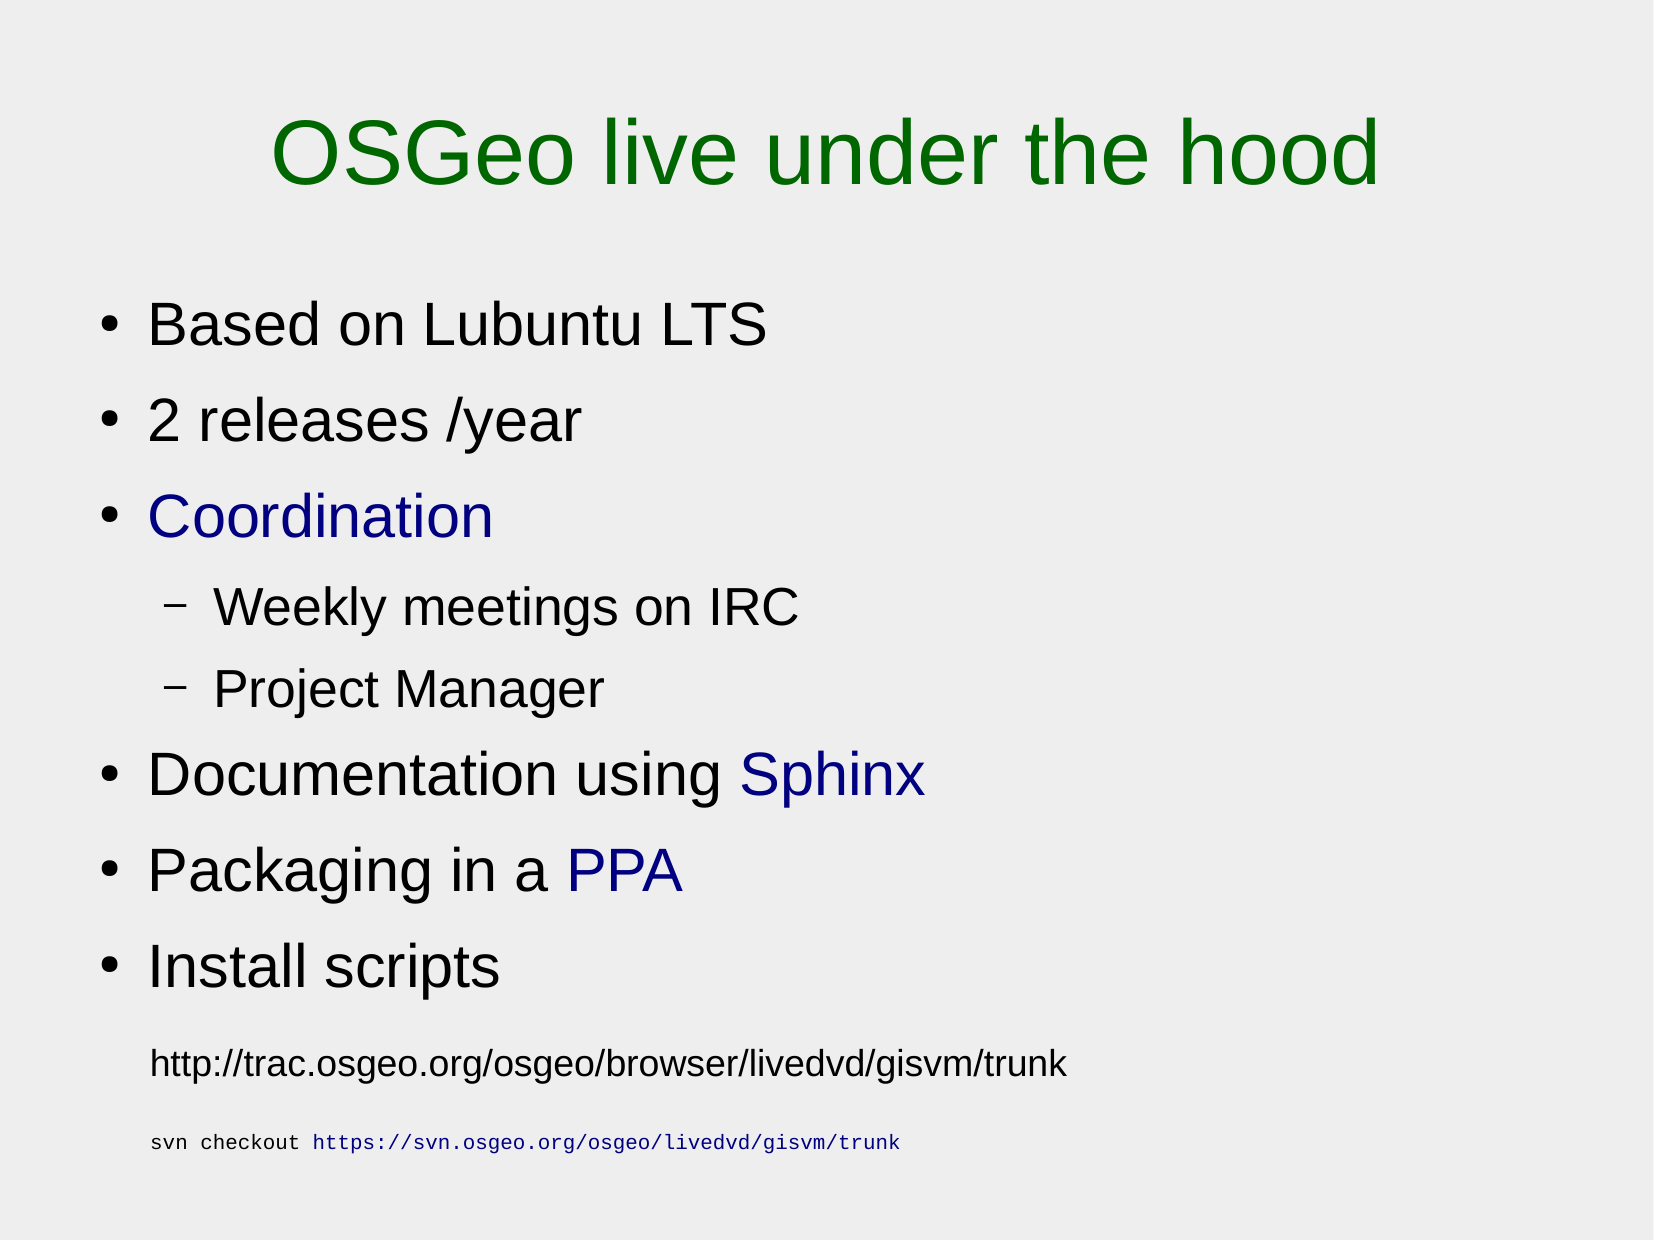

# OSGeo live under the hood
Based on Lubuntu LTS
2 releases /year
Coordination
Weekly meetings on IRC
Project Manager
Documentation using Sphinx
Packaging in a PPA
Install scripts
http://trac.osgeo.org/osgeo/browser/livedvd/gisvm/trunk
svn checkout https://svn.osgeo.org/osgeo/livedvd/gisvm/trunk